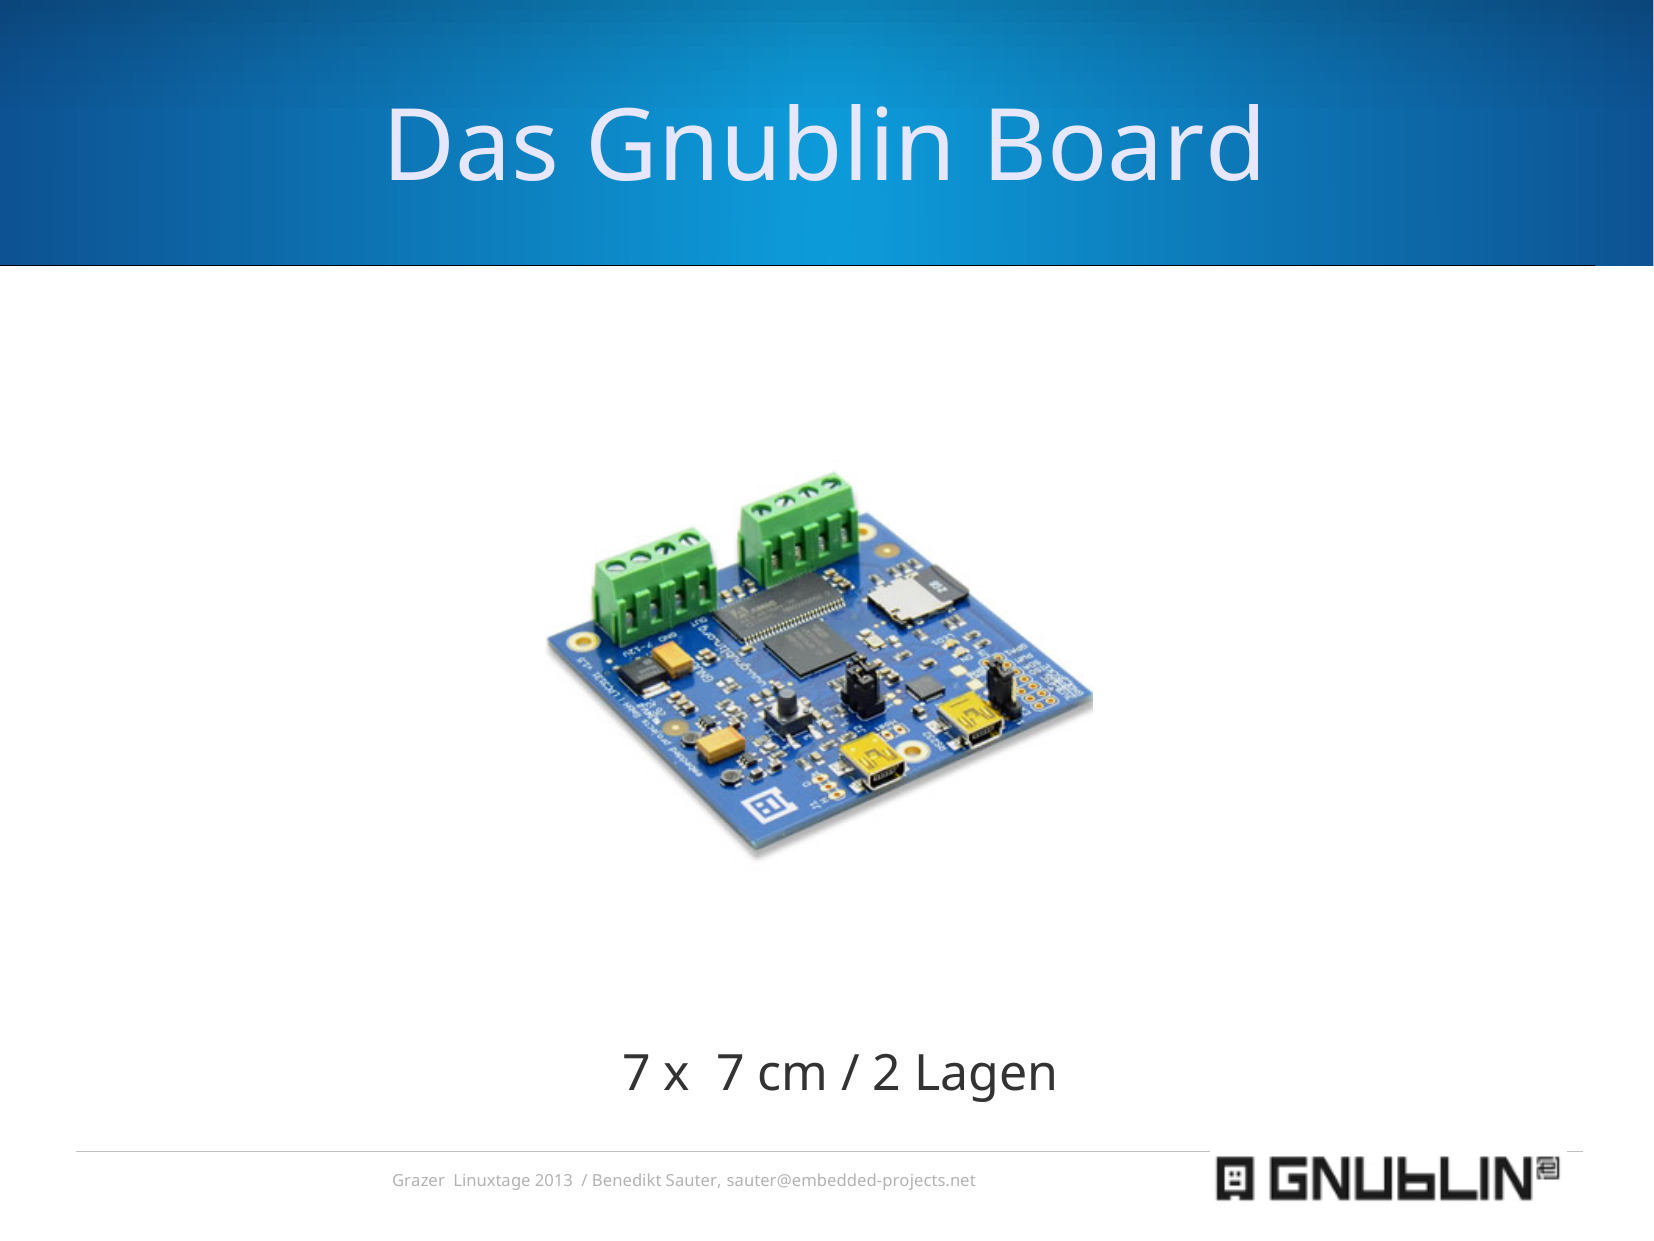

# Das Gnublin Board
7 x 7 cm / 2 Lagen